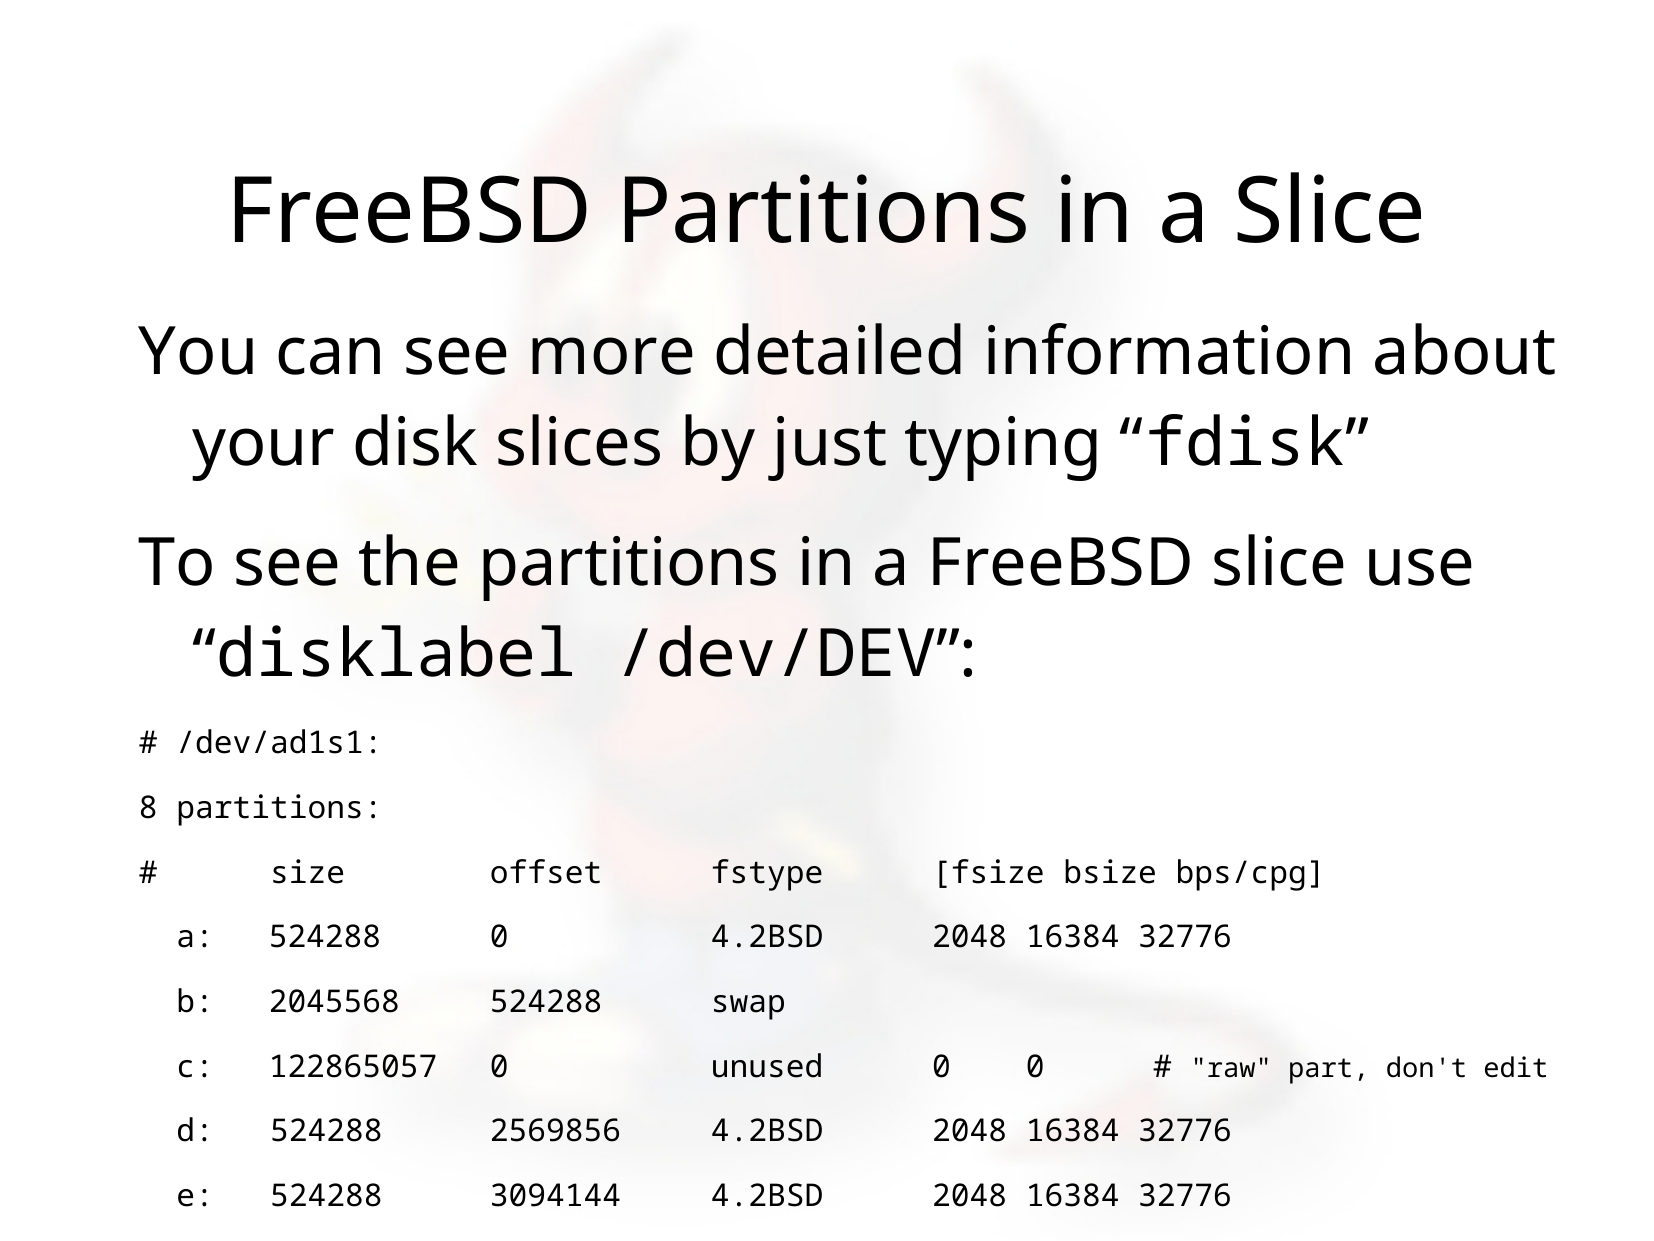

# FreeBSD Partitions in a Slice
You can see more detailed information about your disk slices by just typing “fdisk”
To see the partitions in a FreeBSD slice use “disklabel /dev/DEV”:
# /dev/ad1s1:
8 partitions:
# size 		offset 	fstype		[fsize bsize bps/cpg]
 a: 	524288 	0 			4.2BSD 	2048 16384 32776
 b: 	2045568 	524288 		swap
 c:	122865057 	0 			unused 	0 0 	# "raw" part, don't edit
 d: 524288 	2569856		4.2BSD 	2048 16384 32776
 e: 524288 	3094144		4.2BSD 	2048 16384 32776
 f:	119246625 	3618432		4.2BSD 	2048 16384 28552